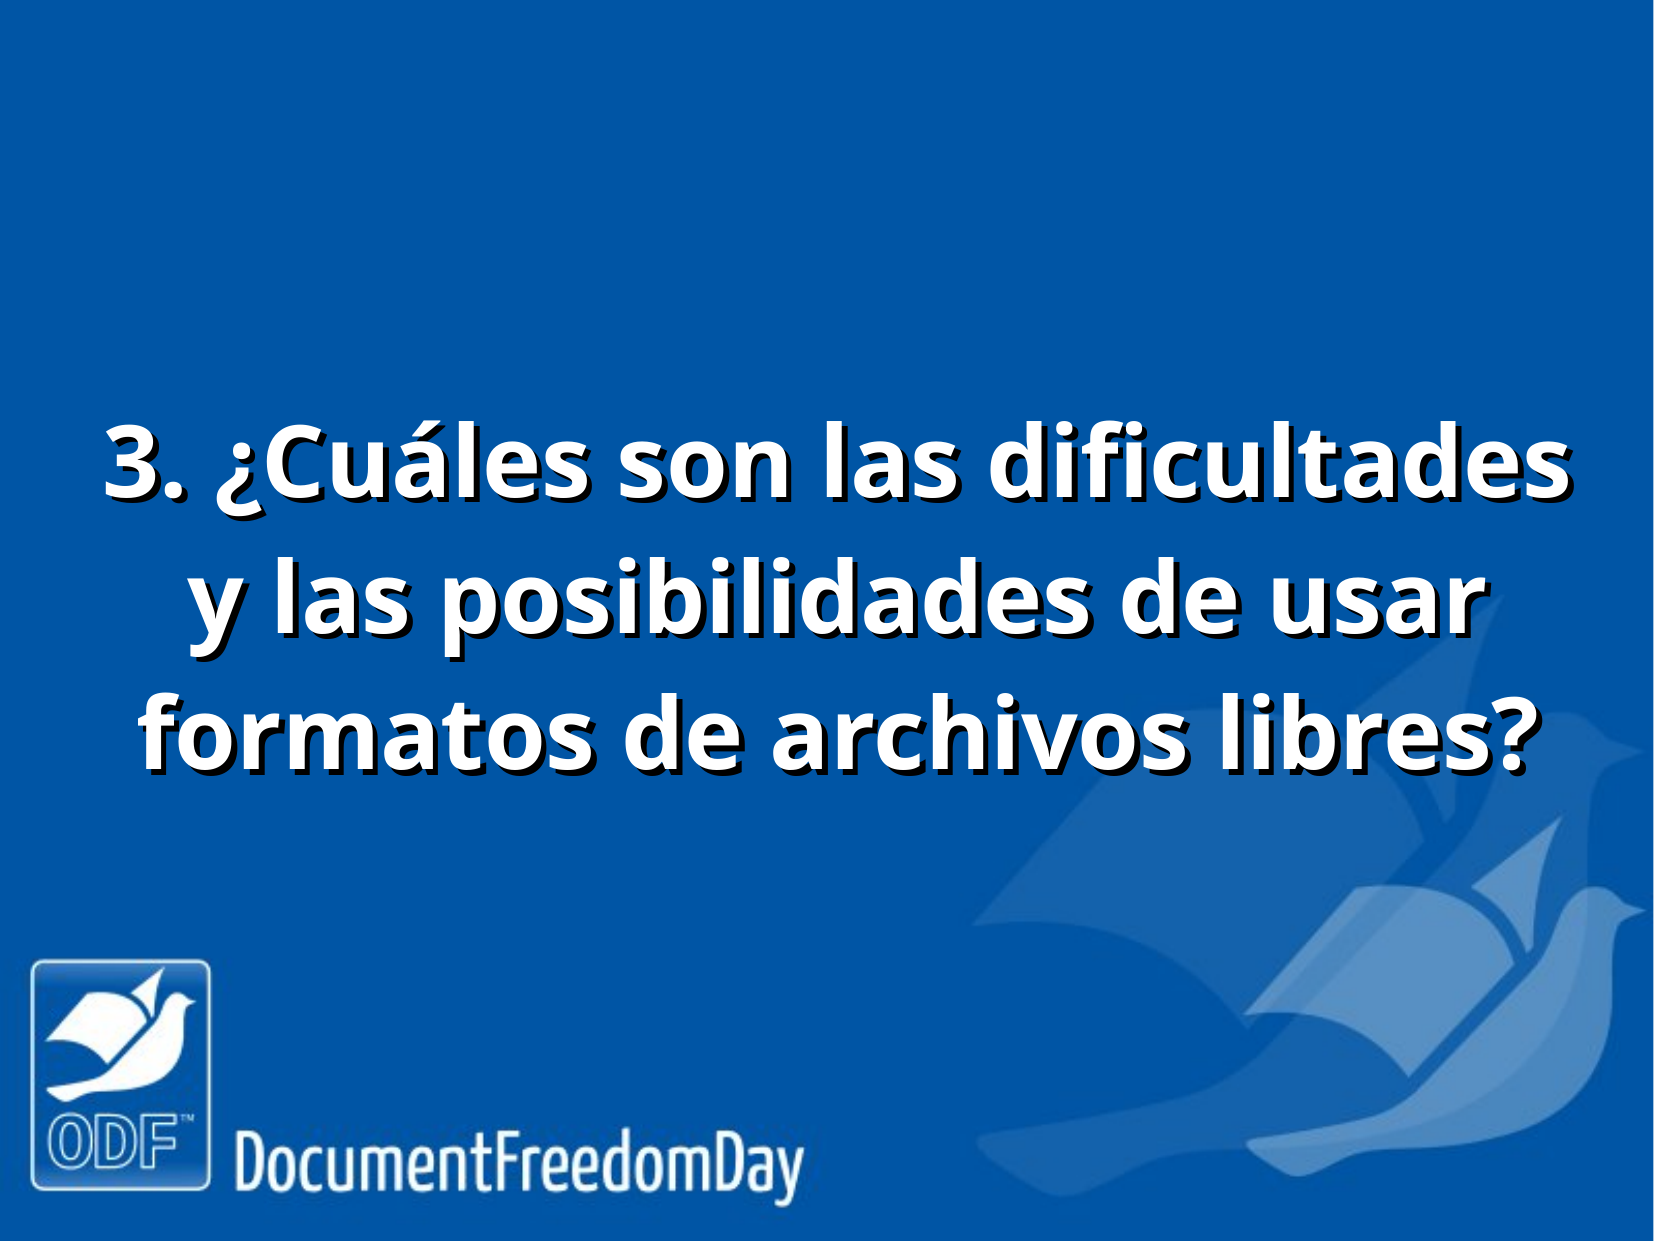

# 3. ¿Cuáles son las dificultades y las posibilidades de usar formatos de archivos libres?